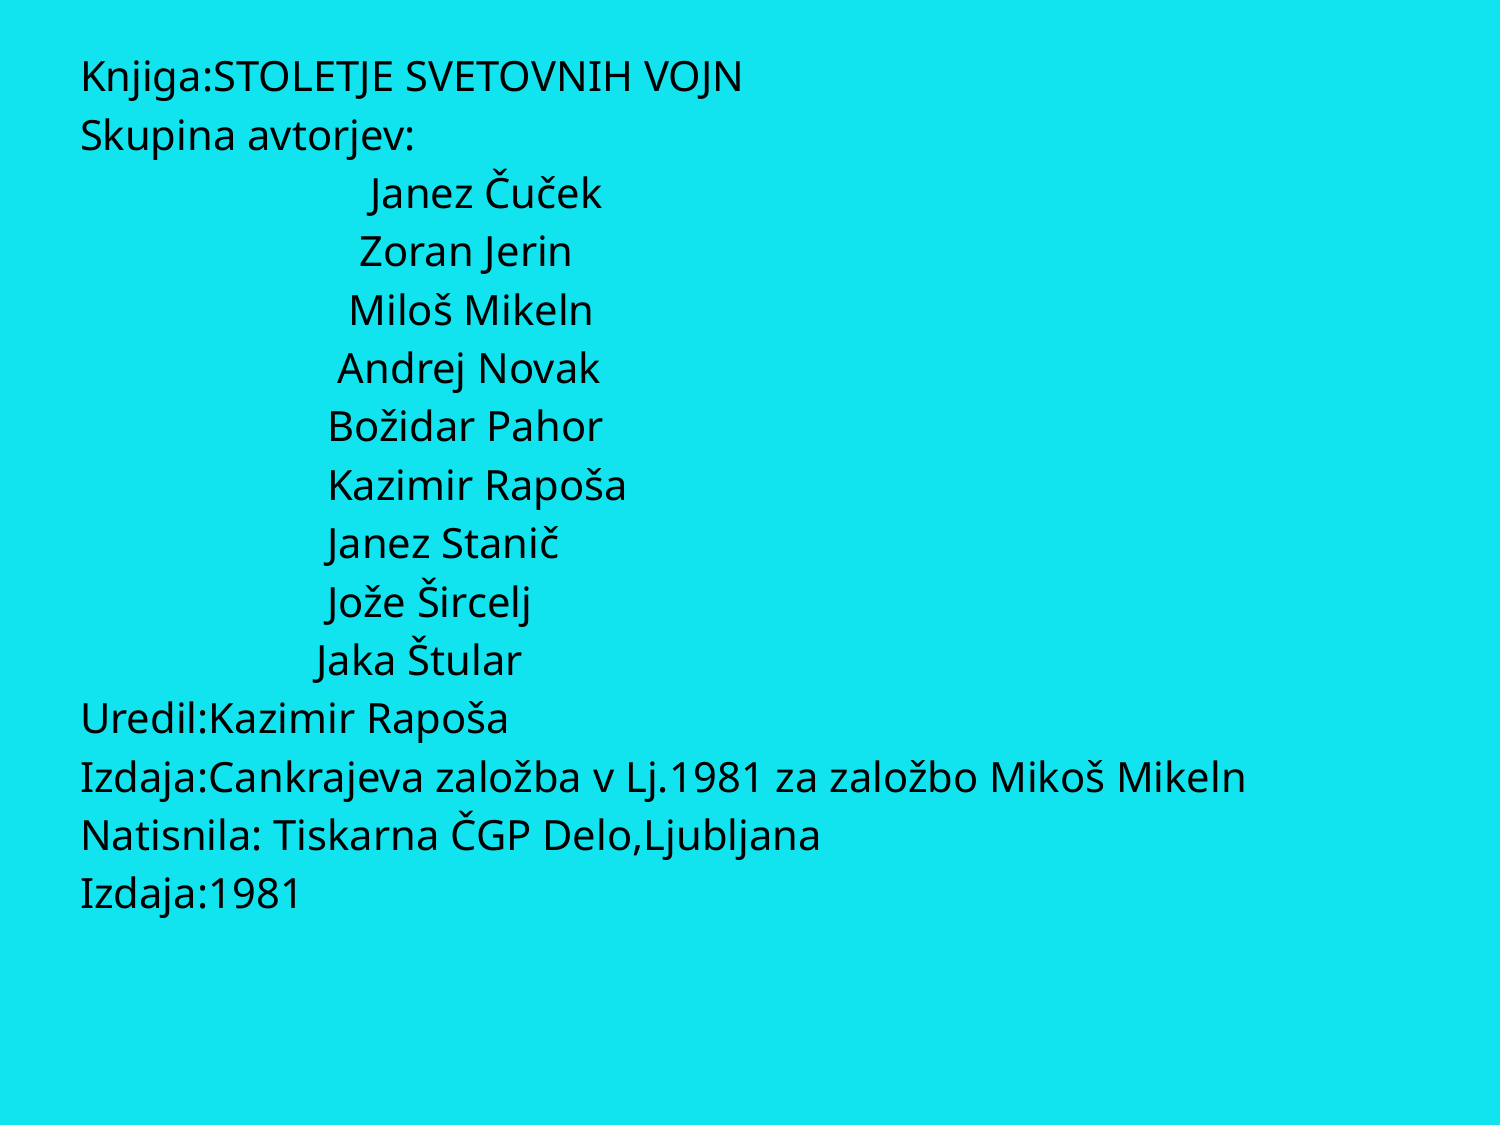

# Knjiga:STOLETJE SVETOVNIH VOJN
Skupina avtorjev:
 Janez Čuček
 Zoran Jerin
 Miloš Mikeln
 Andrej Novak
 Božidar Pahor
 Kazimir Rapoša
 Janez Stanič
 Jože Šircelj
 Jaka Štular
Uredil:Kazimir Rapoša
Izdaja:Cankrajeva založba v Lj.1981 za založbo Mikoš Mikeln
Natisnila: Tiskarna ČGP Delo,Ljubljana
Izdaja:1981